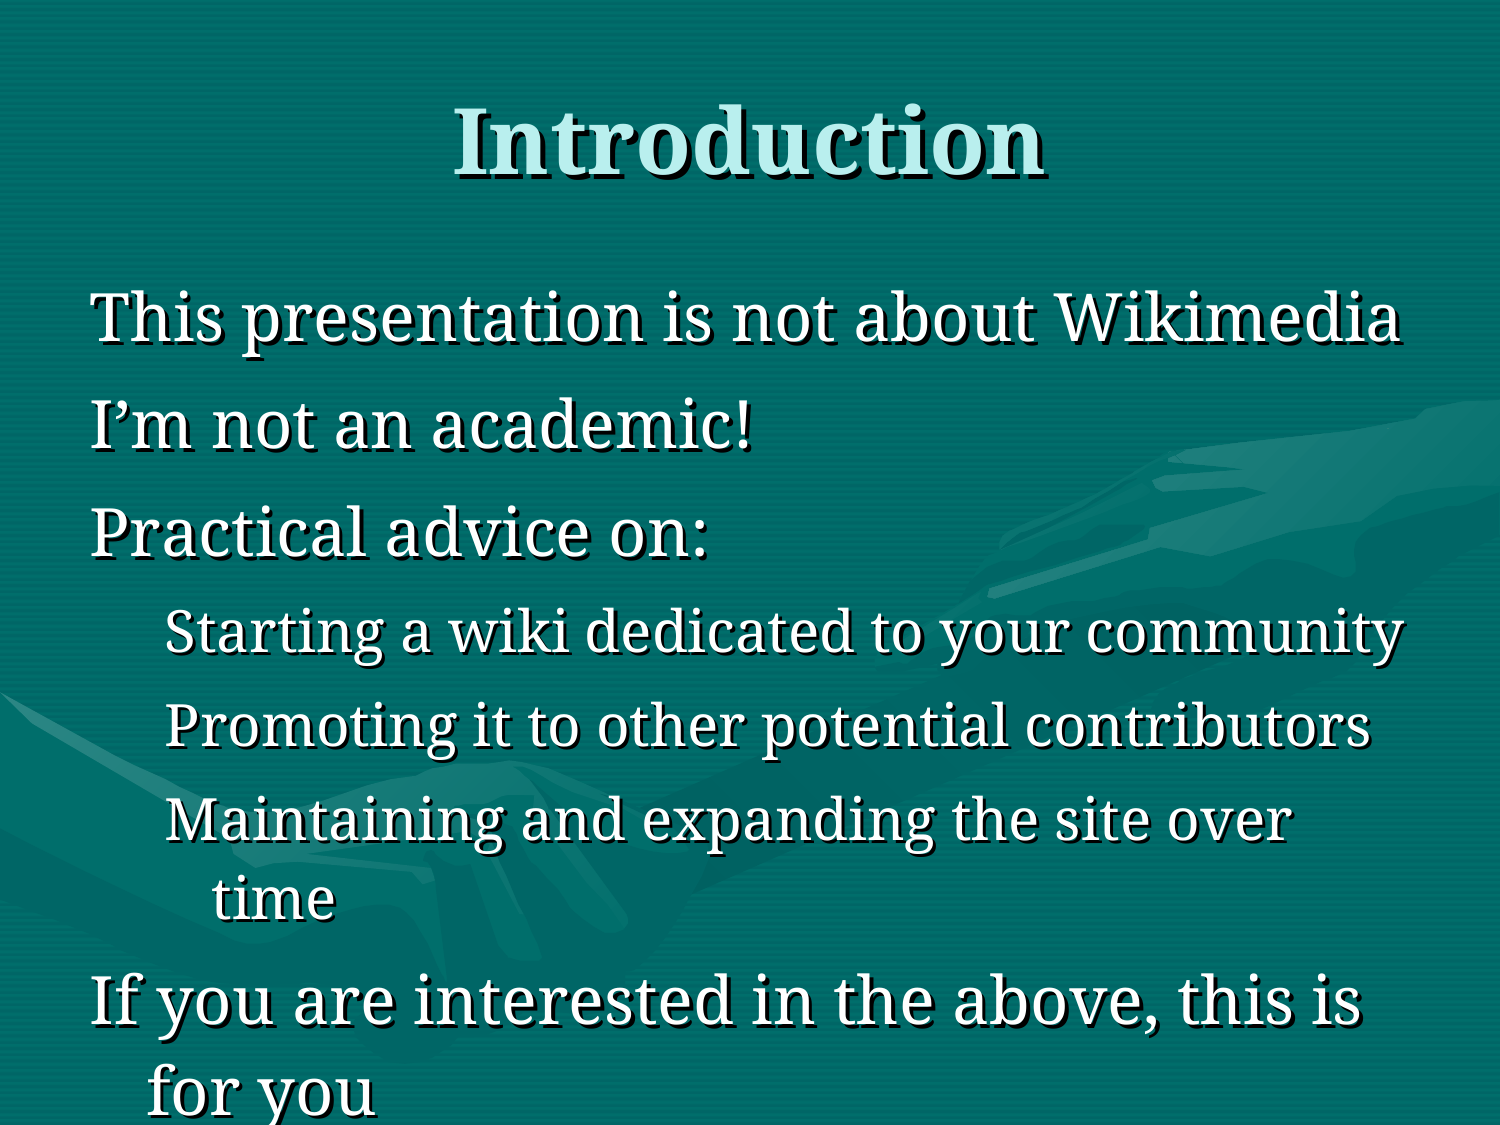

# Introduction
This presentation is not about Wikimedia
I’m not an academic!
Practical advice on:
Starting a wiki dedicated to your community
Promoting it to other potential contributors
Maintaining and expanding the site over time
If you are interested in the above, this is for you
If not, feel free to stay, just don’t complain later! ;-)